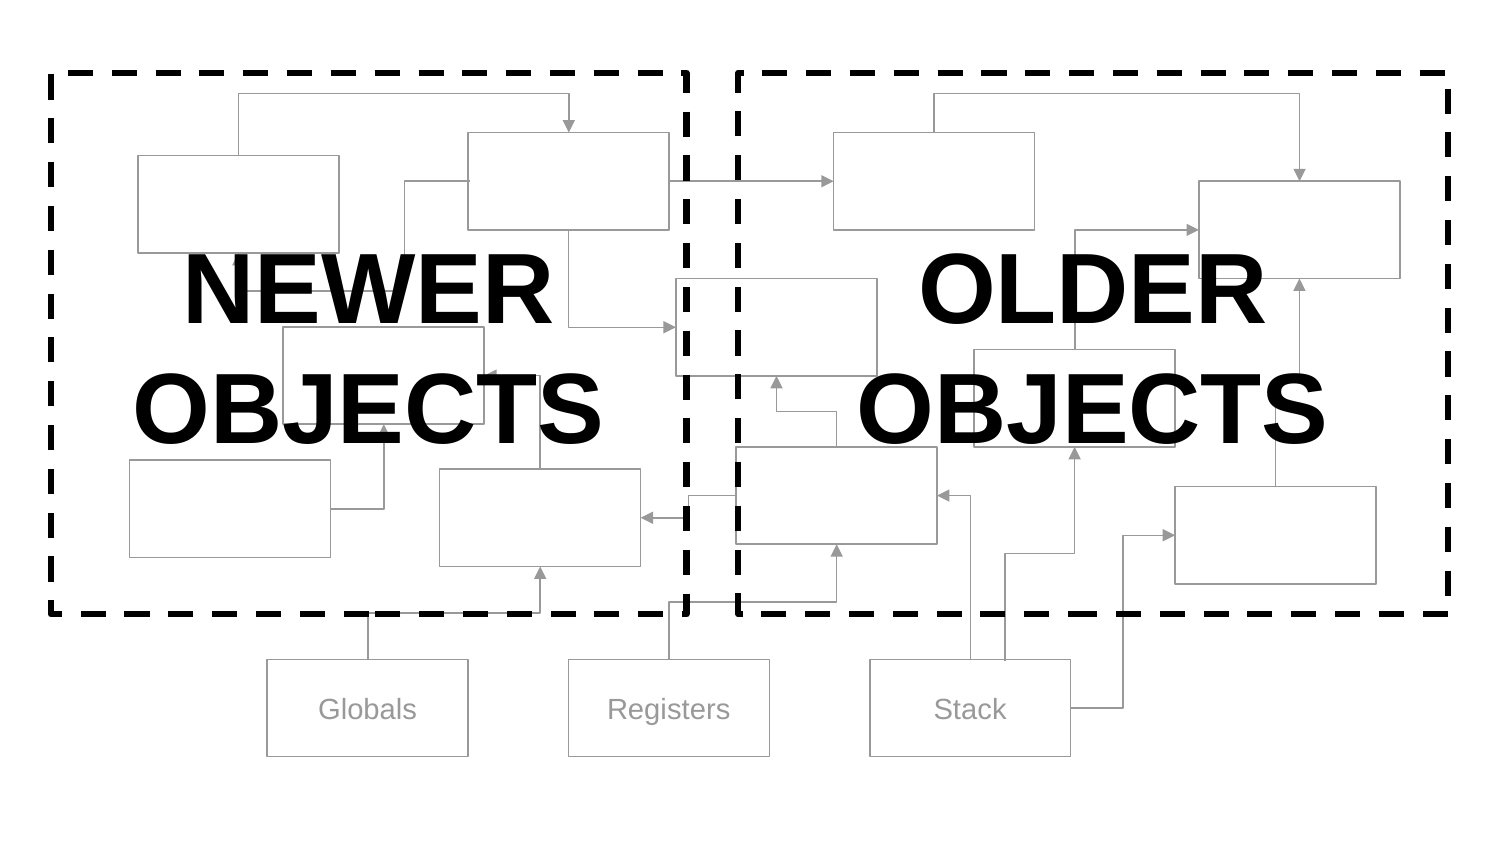

NEWER
OBJECTS
OLDER
OBJECTS
Globals
Registers
Stack